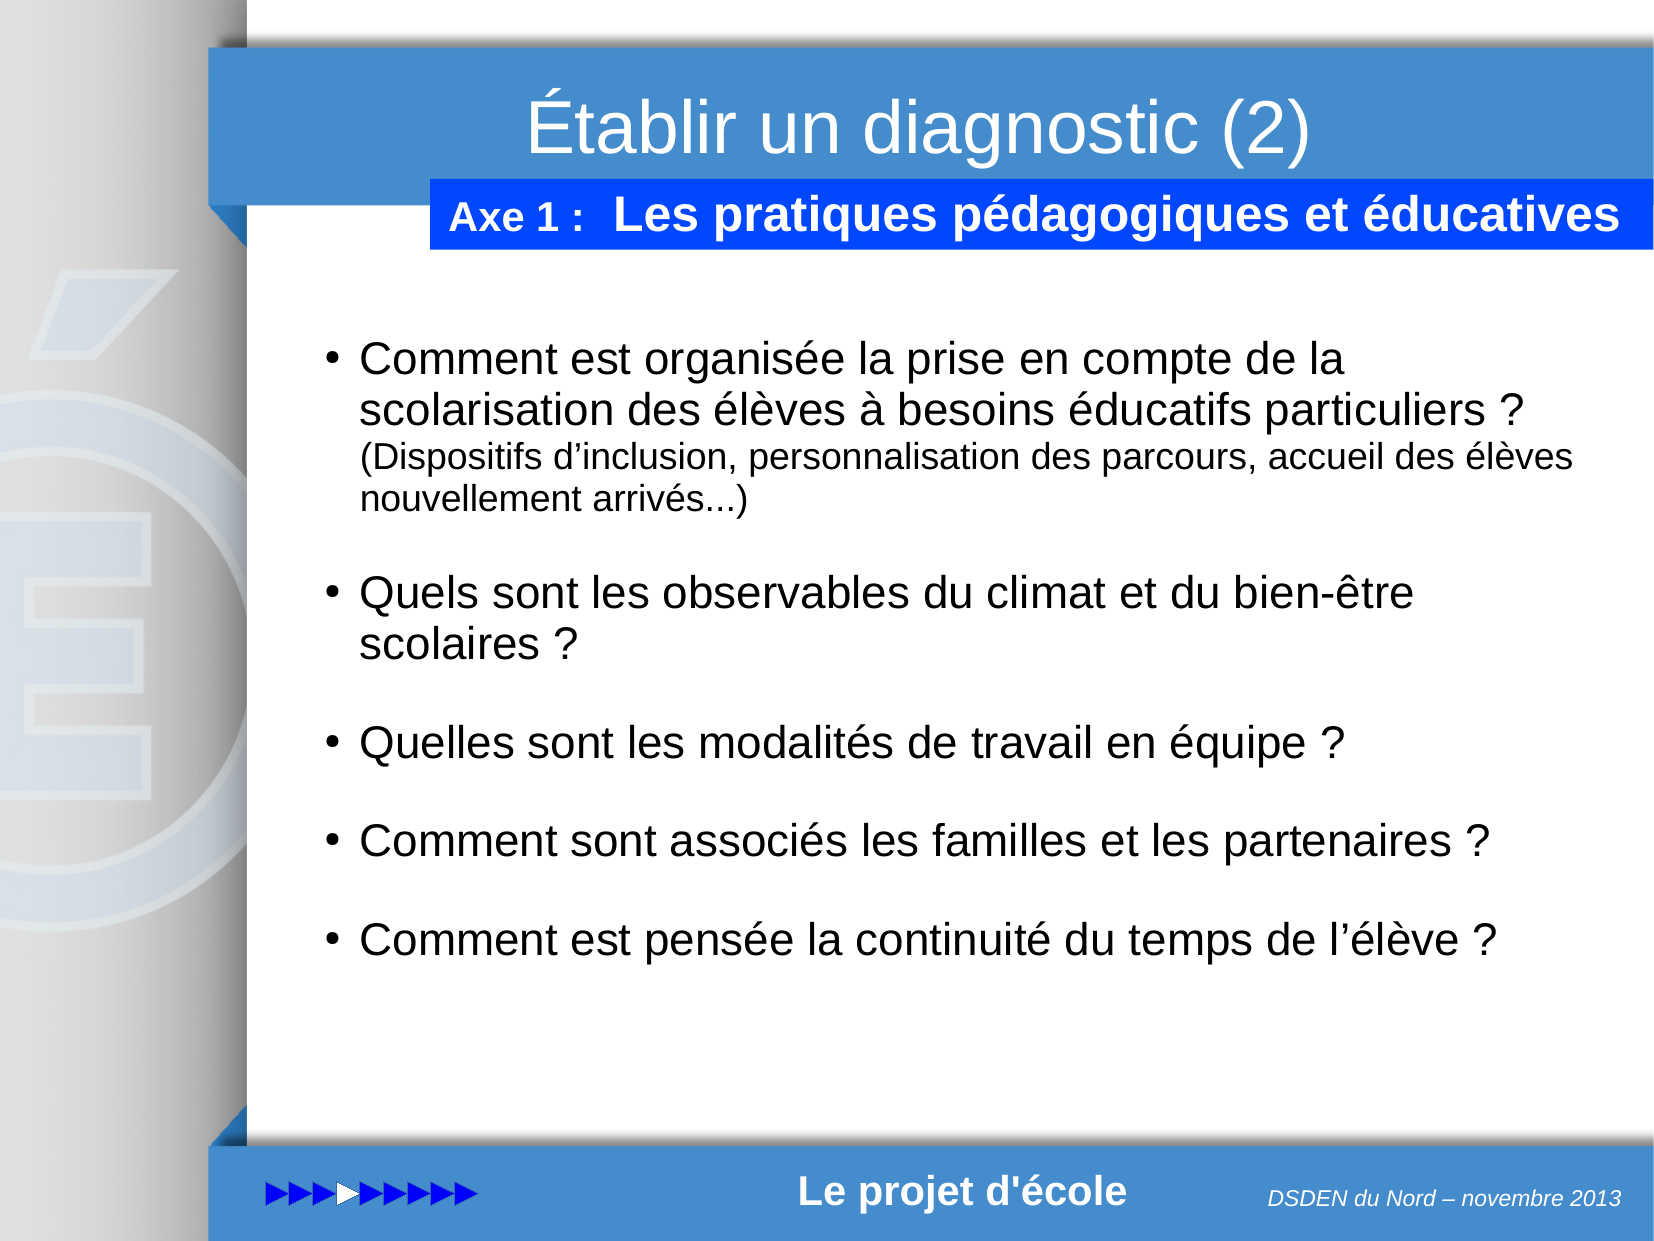

Établir un diagnostic (2)
Axe 1 : Les pratiques pédagogiques et éducatives
Comment est organisée la prise en compte de la scolarisation des élèves à besoins éducatifs particuliers ?(Dispositifs d’inclusion, personnalisation des parcours, accueil des élèves nouvellement arrivés...)
Quels sont les observables du climat et du bien-être scolaires ?
Quelles sont les modalités de travail en équipe ?
Comment sont associés les familles et les partenaires ?
Comment est pensée la continuité du temps de l’élève ?
Le projet d'école
DSDEN du Nord – novembre 2013